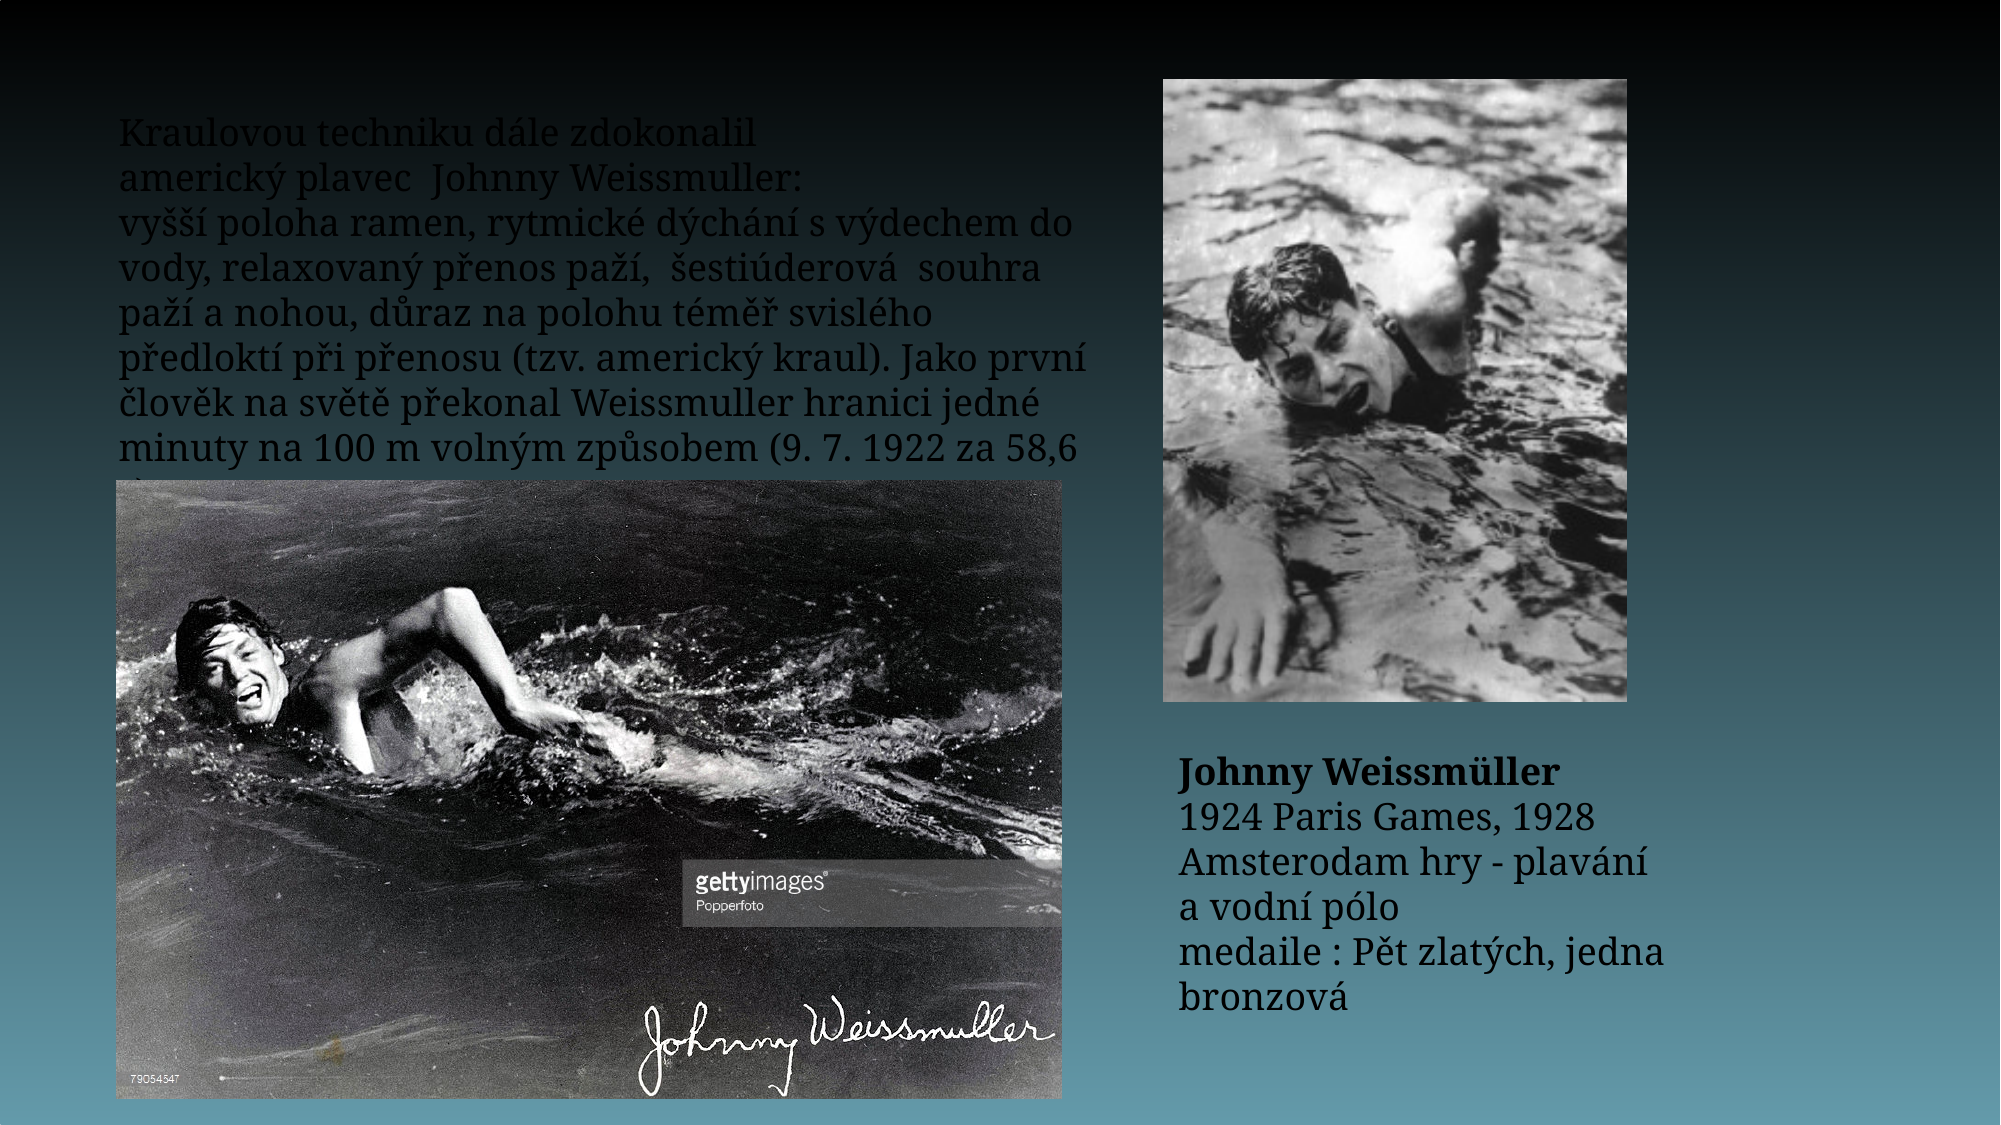

Kraulovou techniku dále zdokonalil
americký plavec Johnny Weissmuller:
vyšší poloha ramen, rytmické dýchání s výdechem do vody, relaxovaný přenos paží, šestiúderová souhra paží a nohou, důraz na polohu téměř svislého předloktí při přenosu (tzv. americký kraul). Jako první člověk na světě překonal Weissmuller hranici jedné minuty na 100 m volným způsobem (9. 7. 1922 za 58,6 s).
Johnny Weissmüller
1924 Paris Games, 1928 Amsterodam hry - plavání a vodní pólo 
medaile : Pět zlatých, jedna bronzová